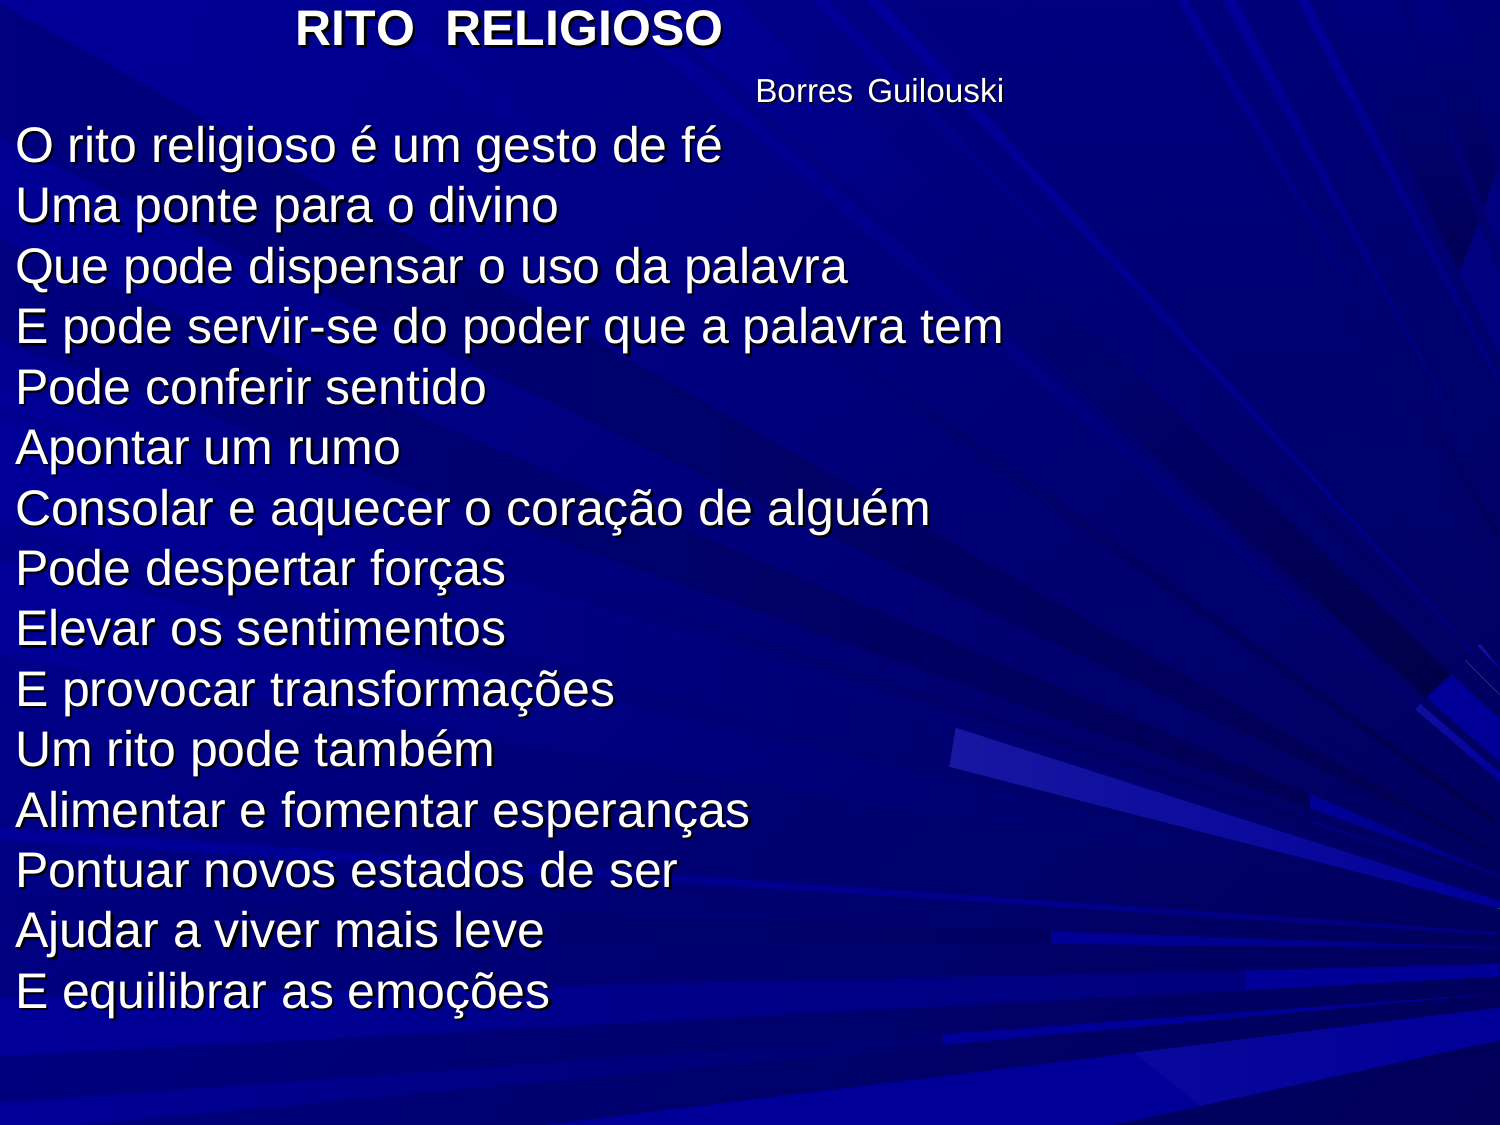

# RITO 	RELIGIOSO
Borres Guilouski
O rito religioso é um gesto de fé
Uma ponte para o divino
Que pode dispensar o uso da palavra
E pode servir-se do poder que a palavra tem
Pode conferir sentido
Apontar um rumo
Consolar e aquecer o coração de alguém
Pode despertar forças
Elevar os sentimentos
E provocar transformações
Um rito pode também
Alimentar e fomentar esperanças
Pontuar novos estados de ser
Ajudar a viver mais leve
E equilibrar as emoções